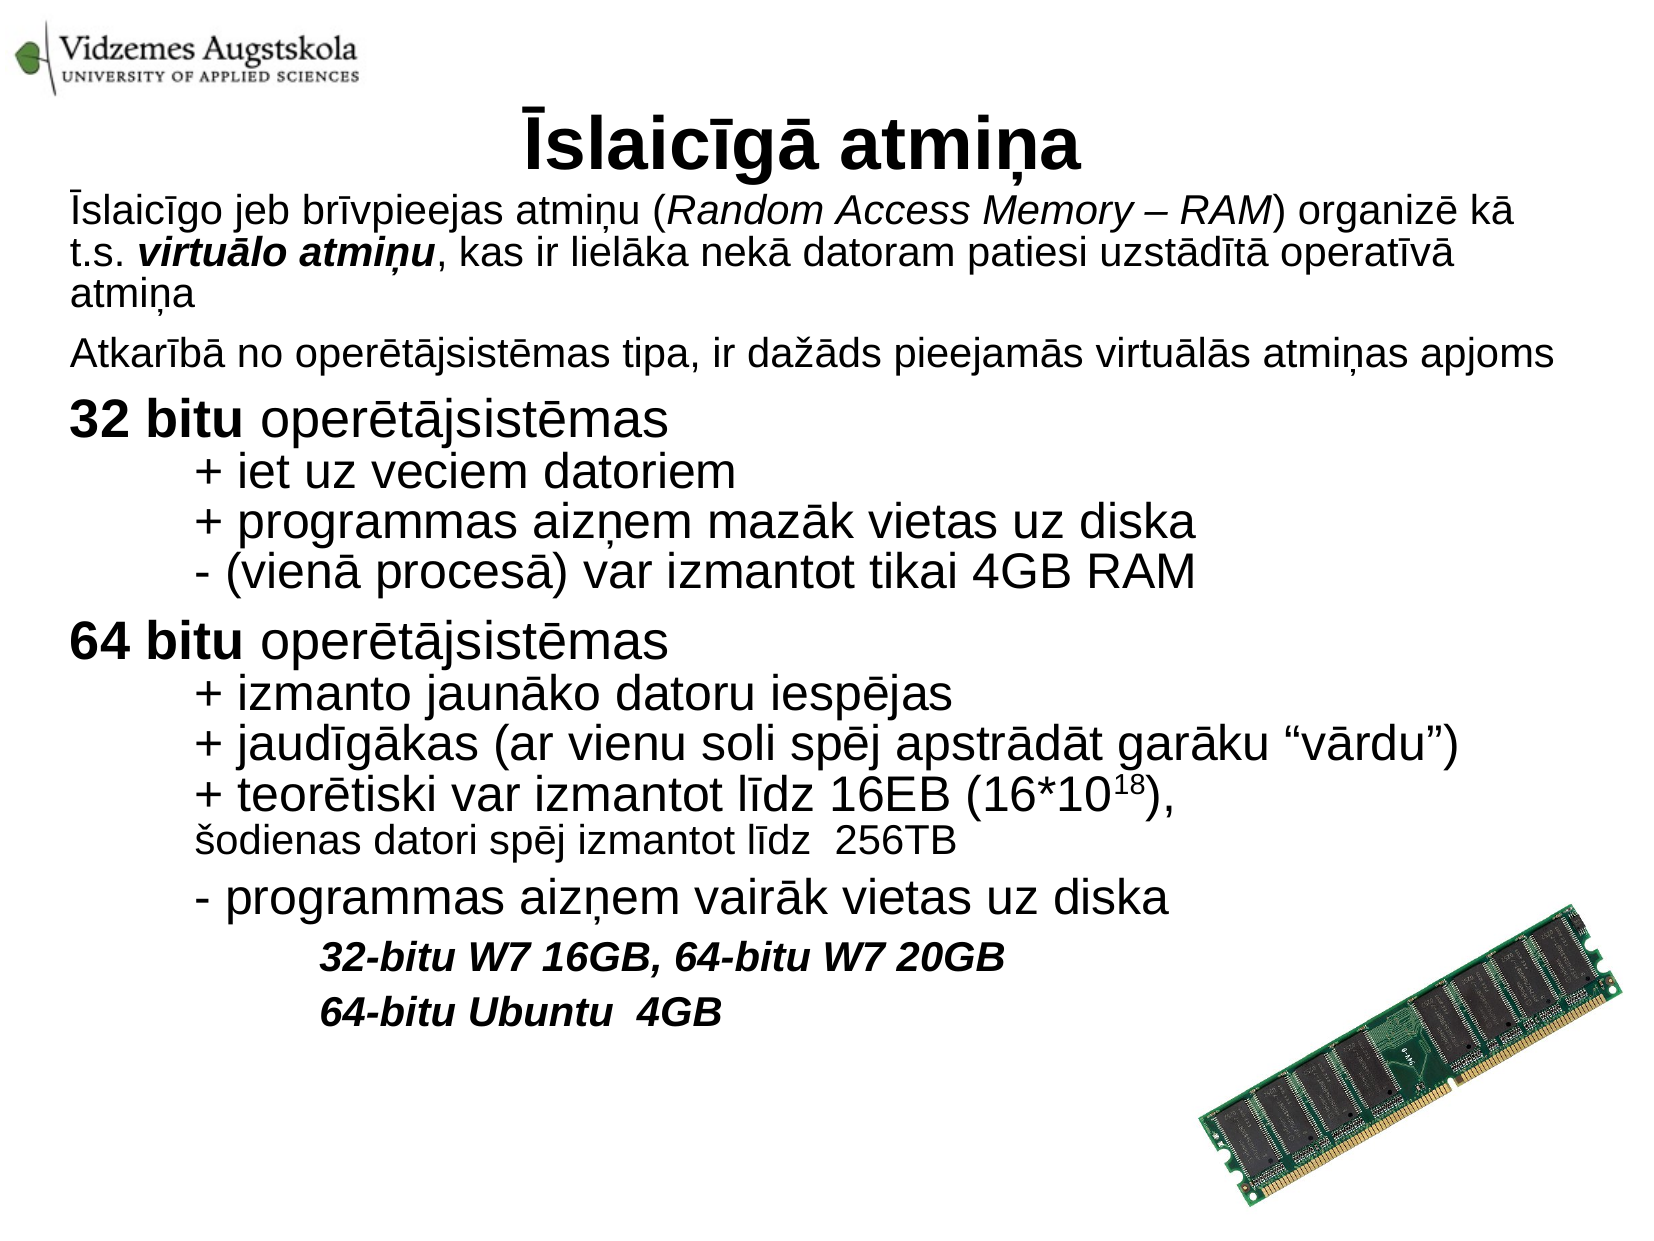

# Īslaicīgā atmiņa
Īslaicīgo jeb brīvpieejas atmiņu (Random Access Memory – RAM) organizē kā t.s. virtuālo atmiņu, kas ir lielāka nekā datoram patiesi uzstādītā operatīvā atmiņa
Atkarībā no operētājsistēmas tipa, ir dažāds pieejamās virtuālās atmiņas apjoms
32 bitu operētājsistēmas
+ iet uz veciem datoriem
+ programmas aizņem mazāk vietas uz diska
- (vienā procesā) var izmantot tikai 4GB RAM
64 bitu operētājsistēmas
+ izmanto jaunāko datoru iespējas
+ jaudīgākas (ar vienu soli spēj apstrādāt garāku “vārdu”)
+ teorētiski var izmantot līdz 16EB (16*1018),
šodienas datori spēj izmantot līdz 256TB
- programmas aizņem vairāk vietas uz diska
32-bitu W7 16GB, 64-bitu W7 20GB
64-bitu Ubuntu 4GB